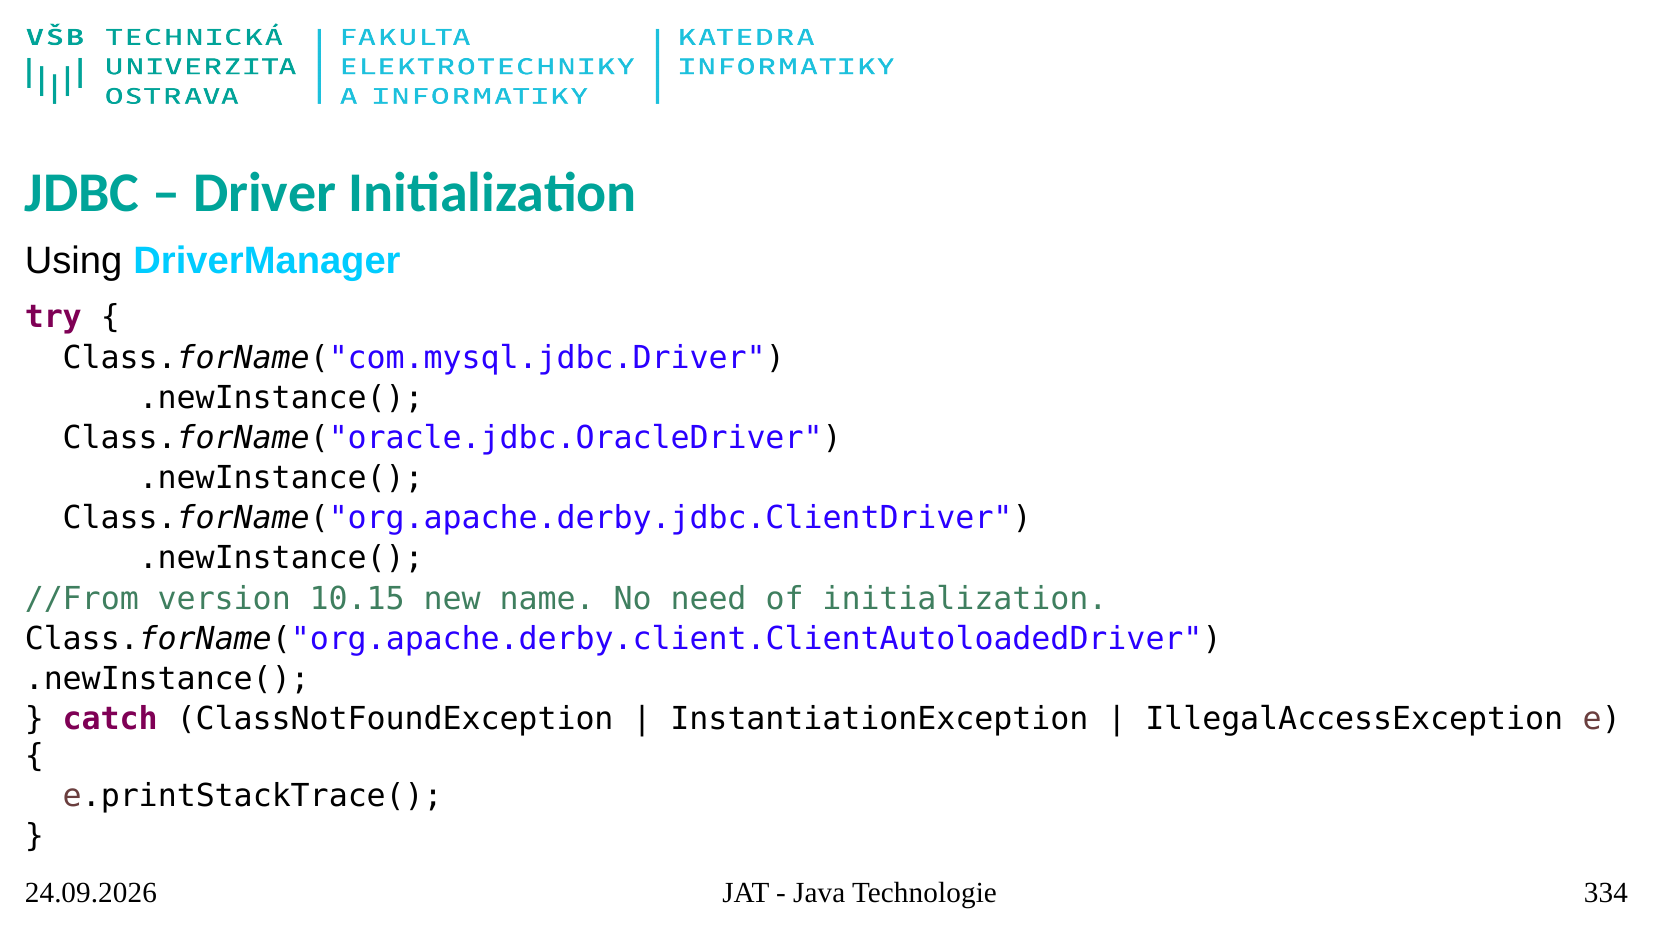

JDBC – Driver Initialization
# Using DriverManager
try {
 Class.forName("com.mysql.jdbc.Driver")
 .newInstance();
 Class.forName("oracle.jdbc.OracleDriver")
 .newInstance();
 Class.forName("org.apache.derby.jdbc.ClientDriver")
 .newInstance();
//From version 10.15 new name. No need of initialization.
Class.forName("org.apache.derby.client.ClientAutoloadedDriver")
.newInstance();
} catch (ClassNotFoundException | InstantiationException | IllegalAccessException e) {
 e.printStackTrace();
}
JAT - Java Technologie
334